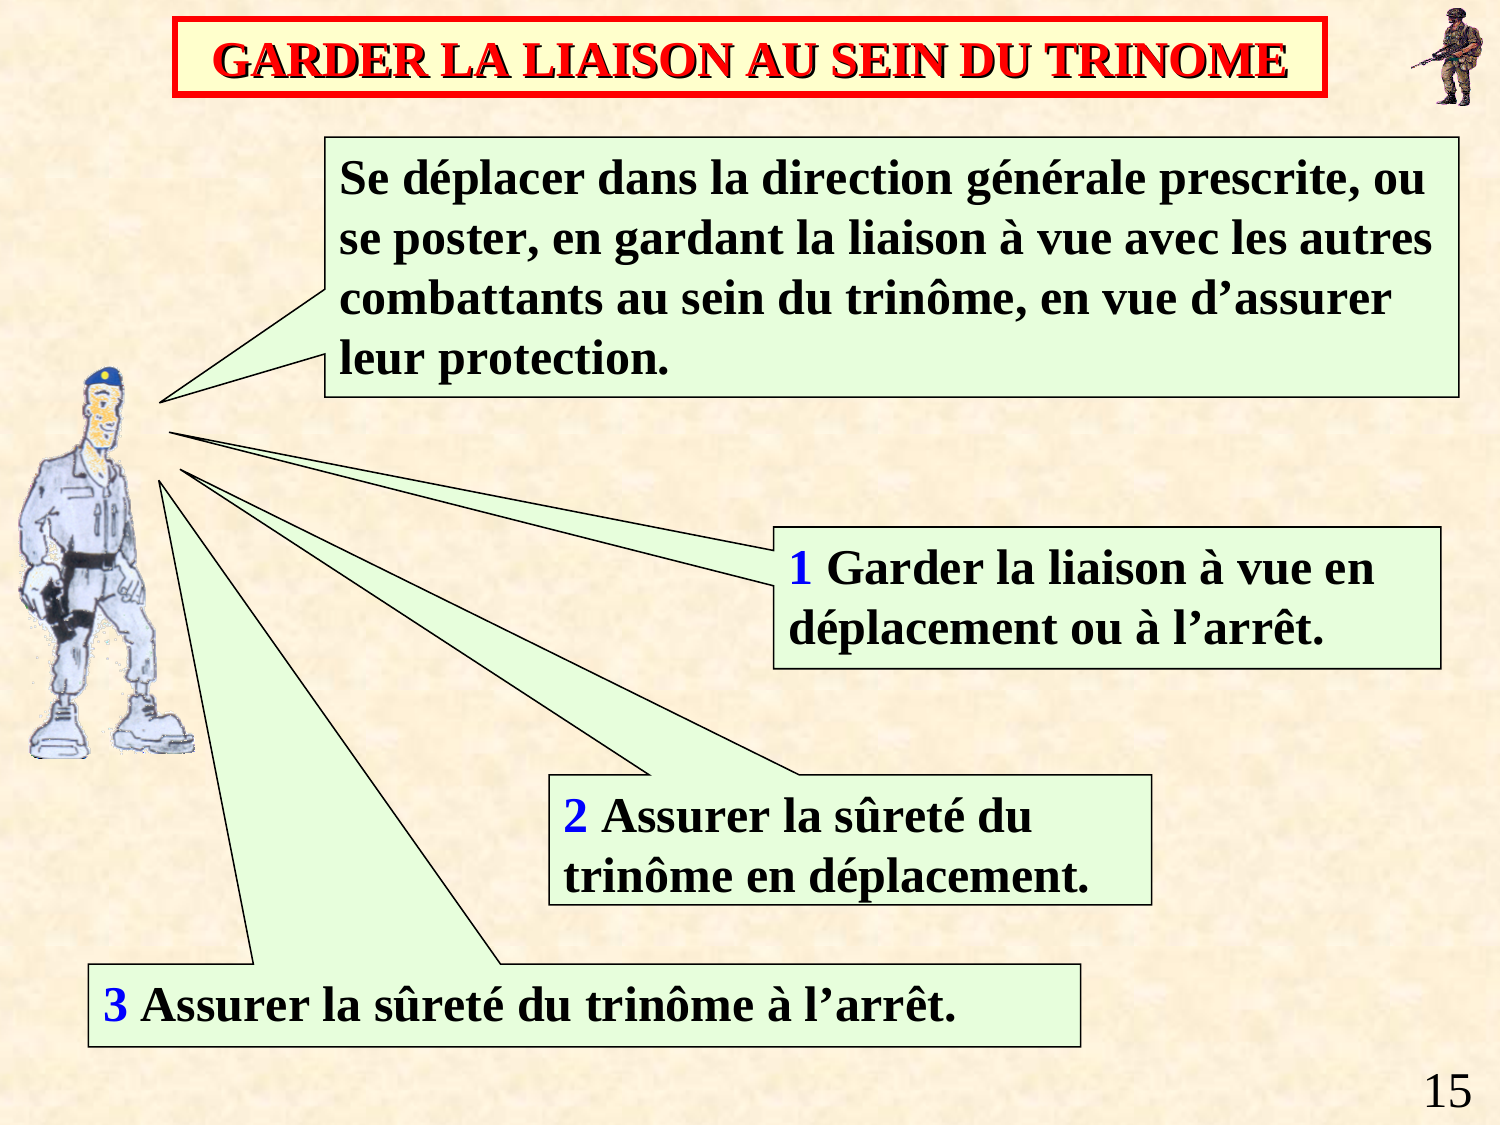

GARDER LA LIAISON AU SEIN DU TRINOME
Se déplacer dans la direction générale prescrite, ou se poster, en gardant la liaison à vue avec les autres combattants au sein du trinôme, en vue d’assurer leur protection.
1 Garder la liaison à vue en déplacement ou à l’arrêt.
2 Assurer la sûreté du trinôme en déplacement.
3 Assurer la sûreté du trinôme à l’arrêt.
15